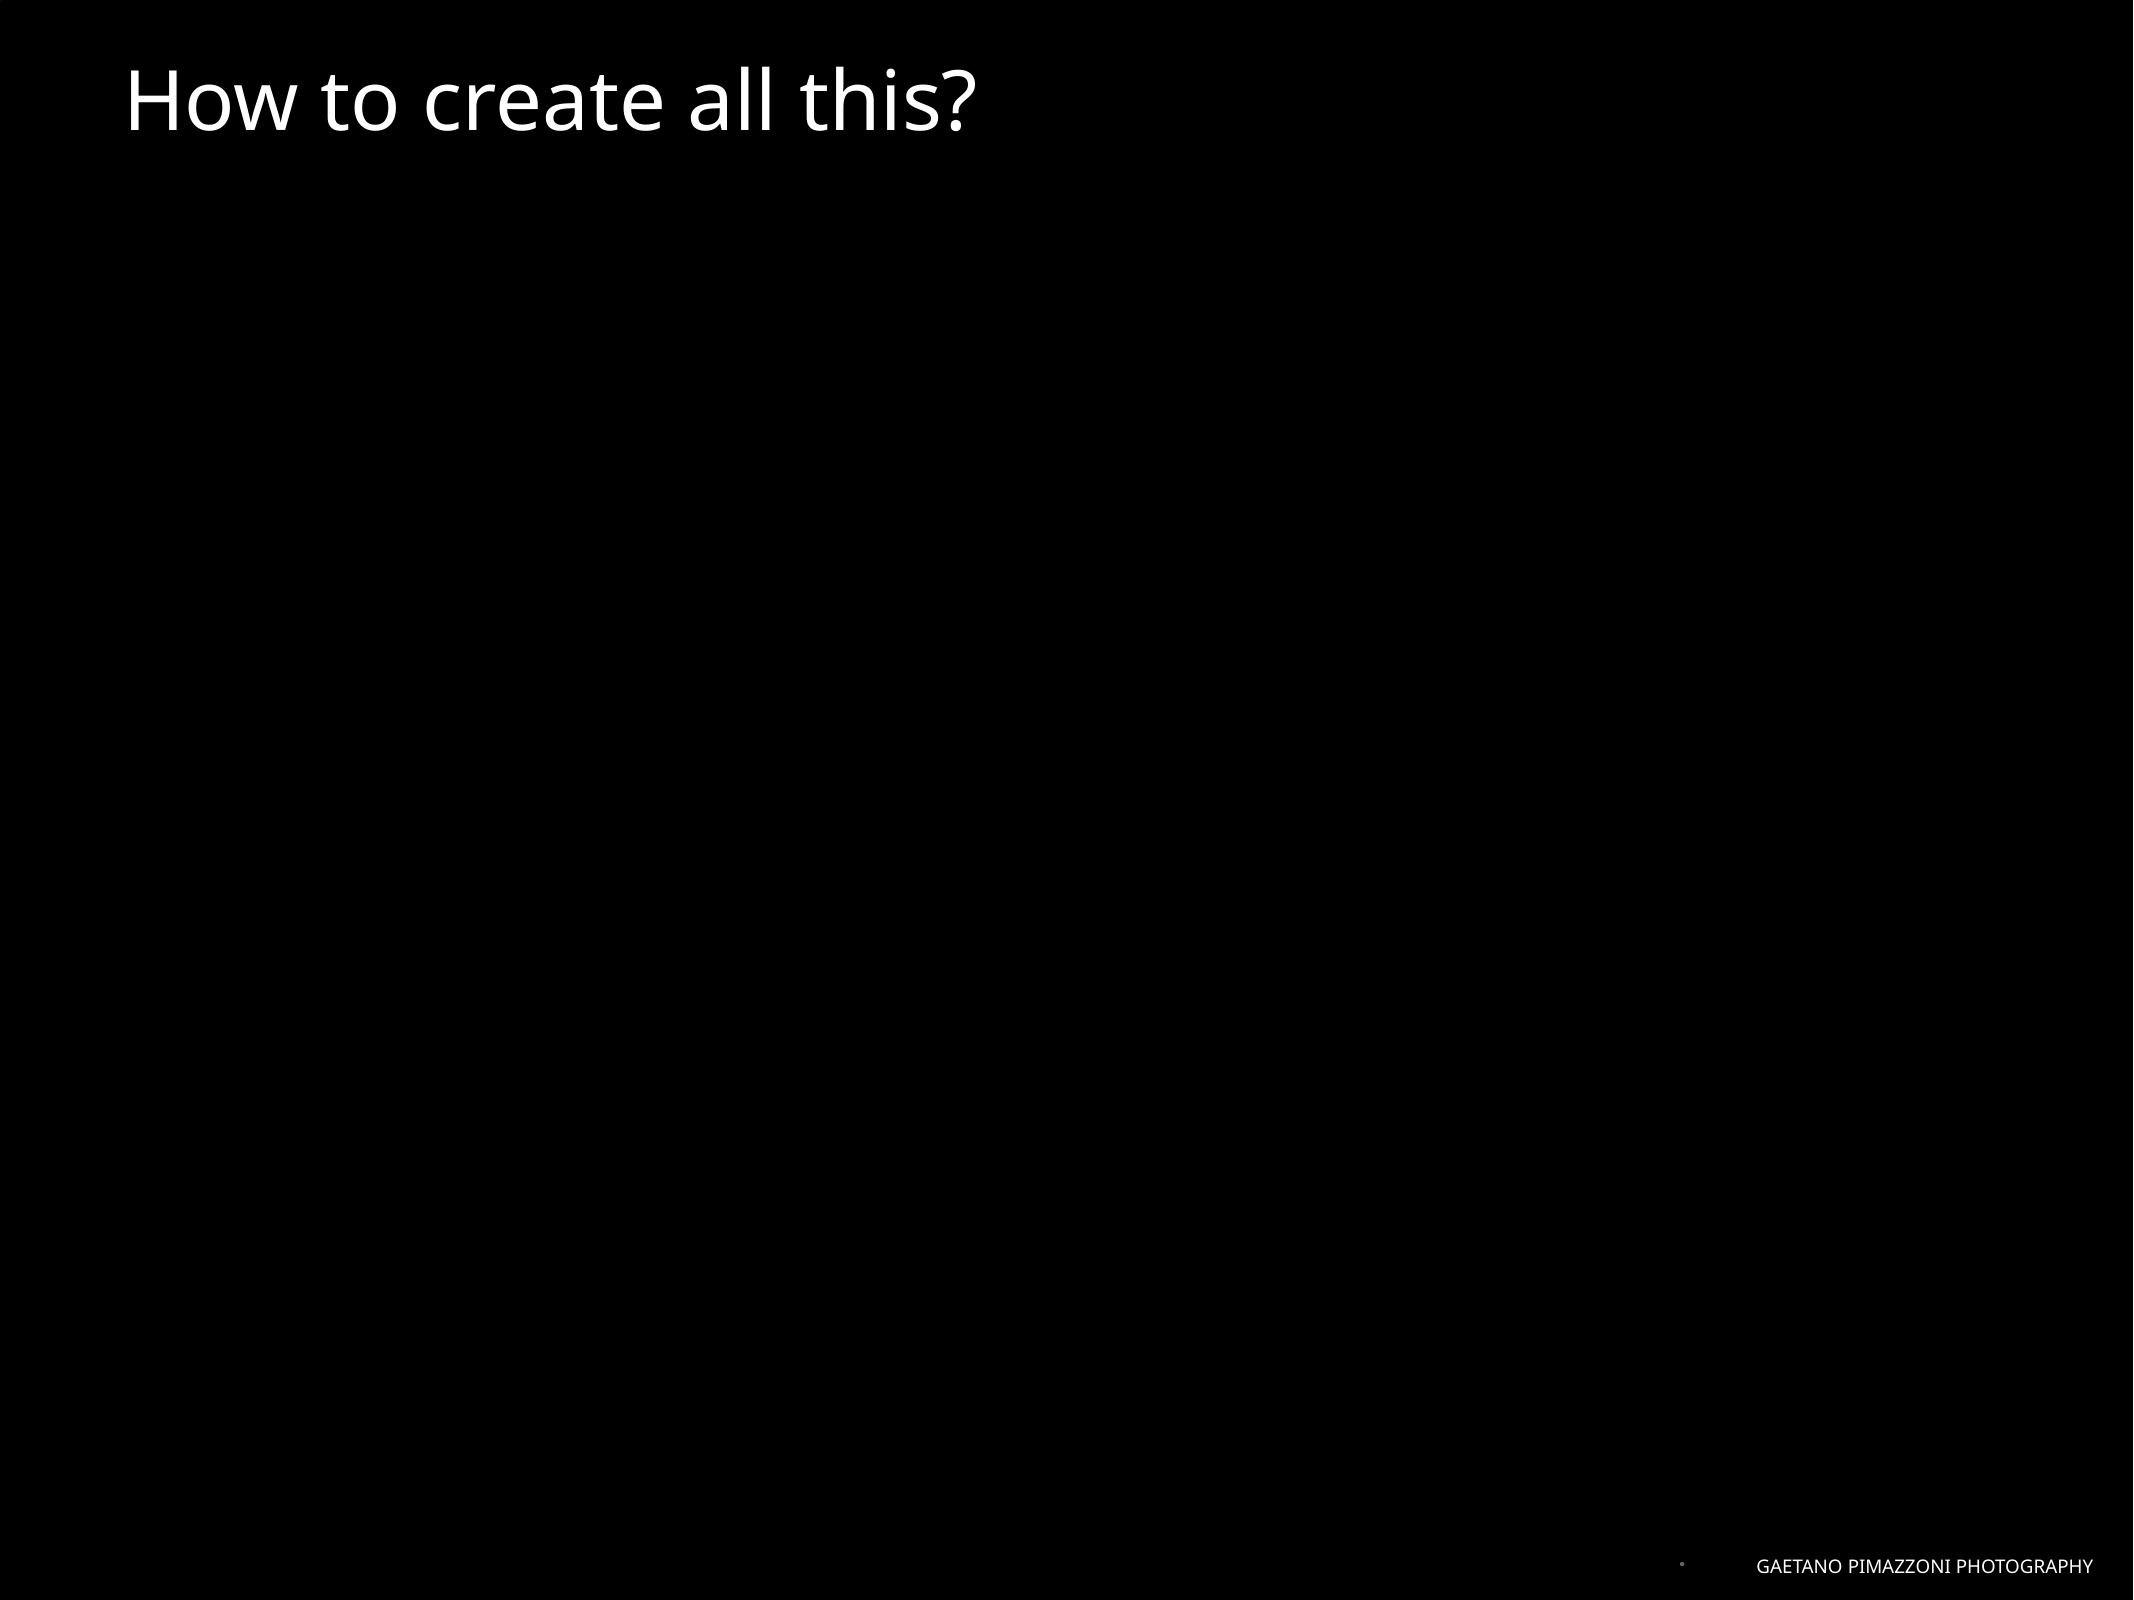

# How to create all this?
With your emotions…
With your marvel…
With your imagination…
With your feet…
GAETANO PIMAZZONI PHOTOGRAPHY